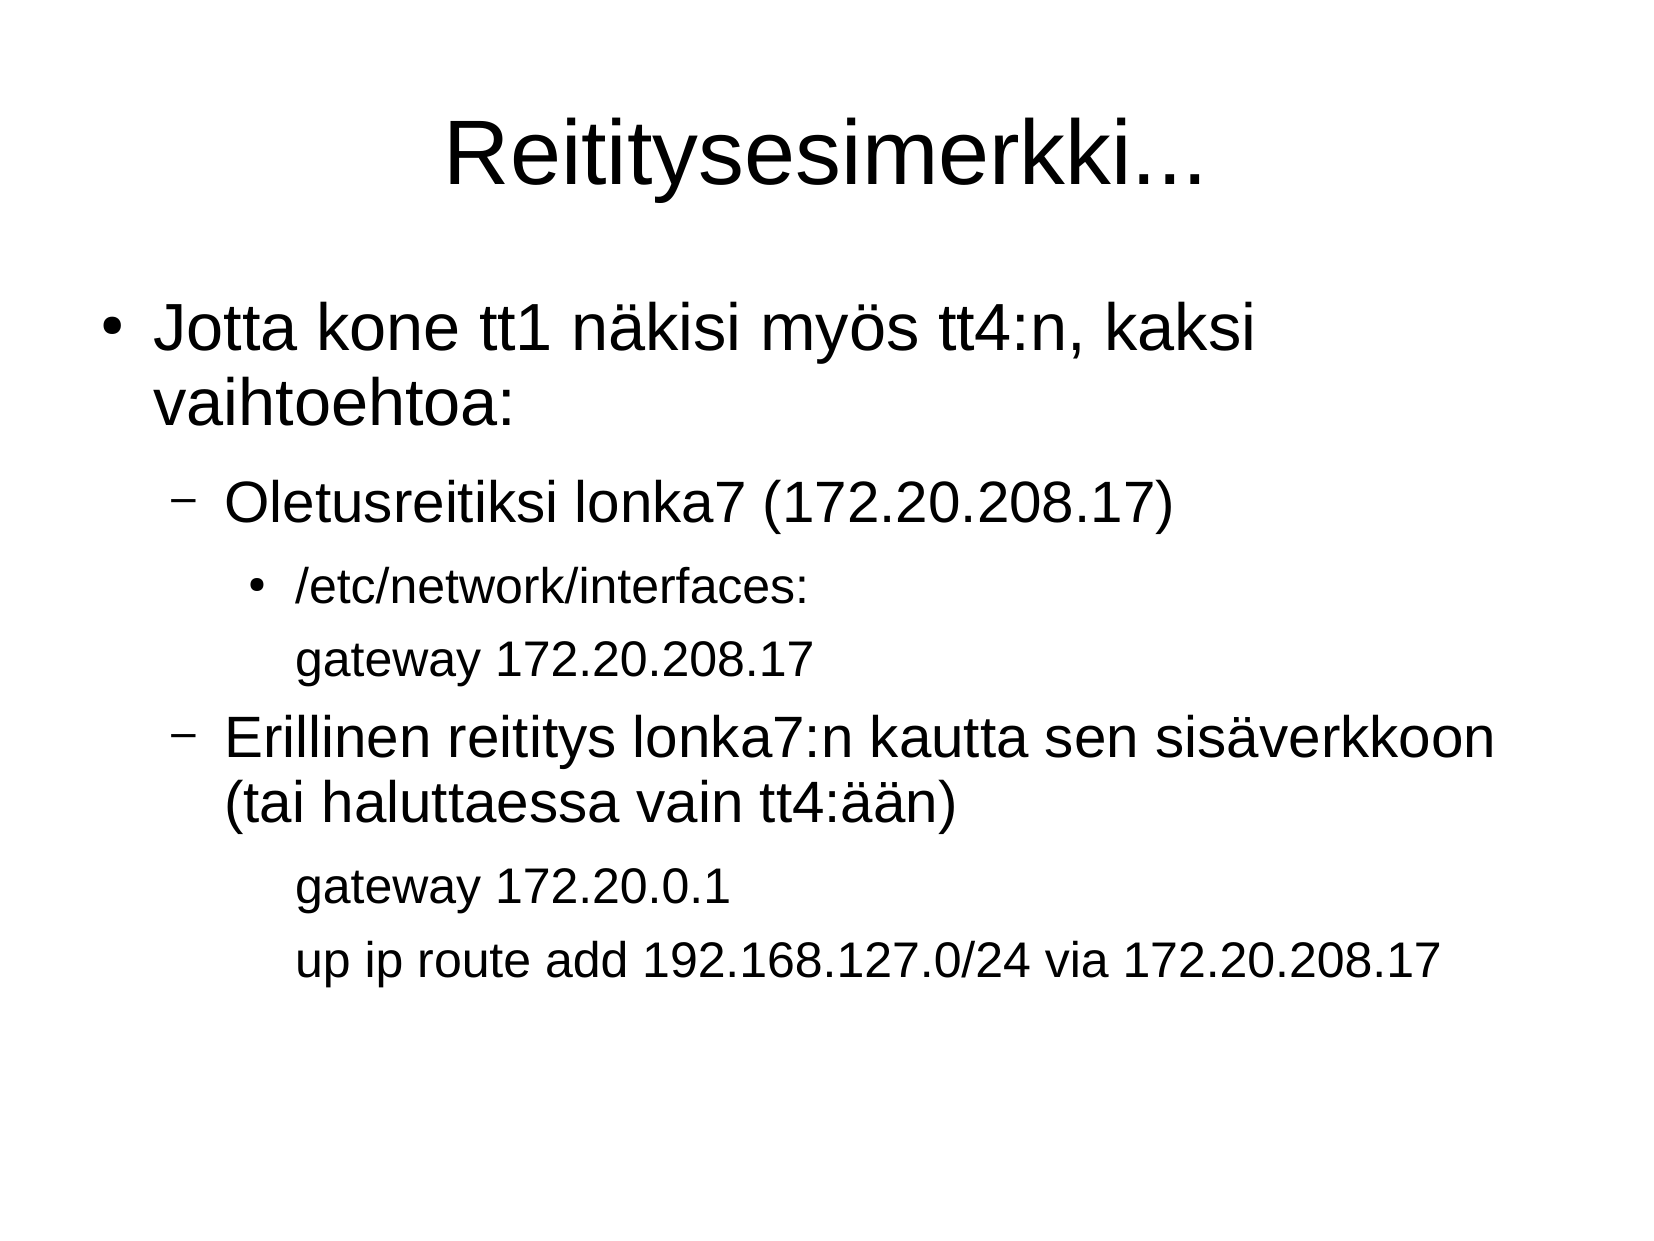

# Reititysesimerkki...
Jotta kone tt1 näkisi myös tt4:n, kaksi vaihtoehtoa:
Oletusreitiksi lonka7 (172.20.208.17)
/etc/network/interfaces:
gateway 172.20.208.17
Erillinen reititys lonka7:n kautta sen sisäverkkoon (tai haluttaessa vain tt4:ään)
gateway 172.20.0.1
up ip route add 192.168.127.0/24 via 172.20.208.17